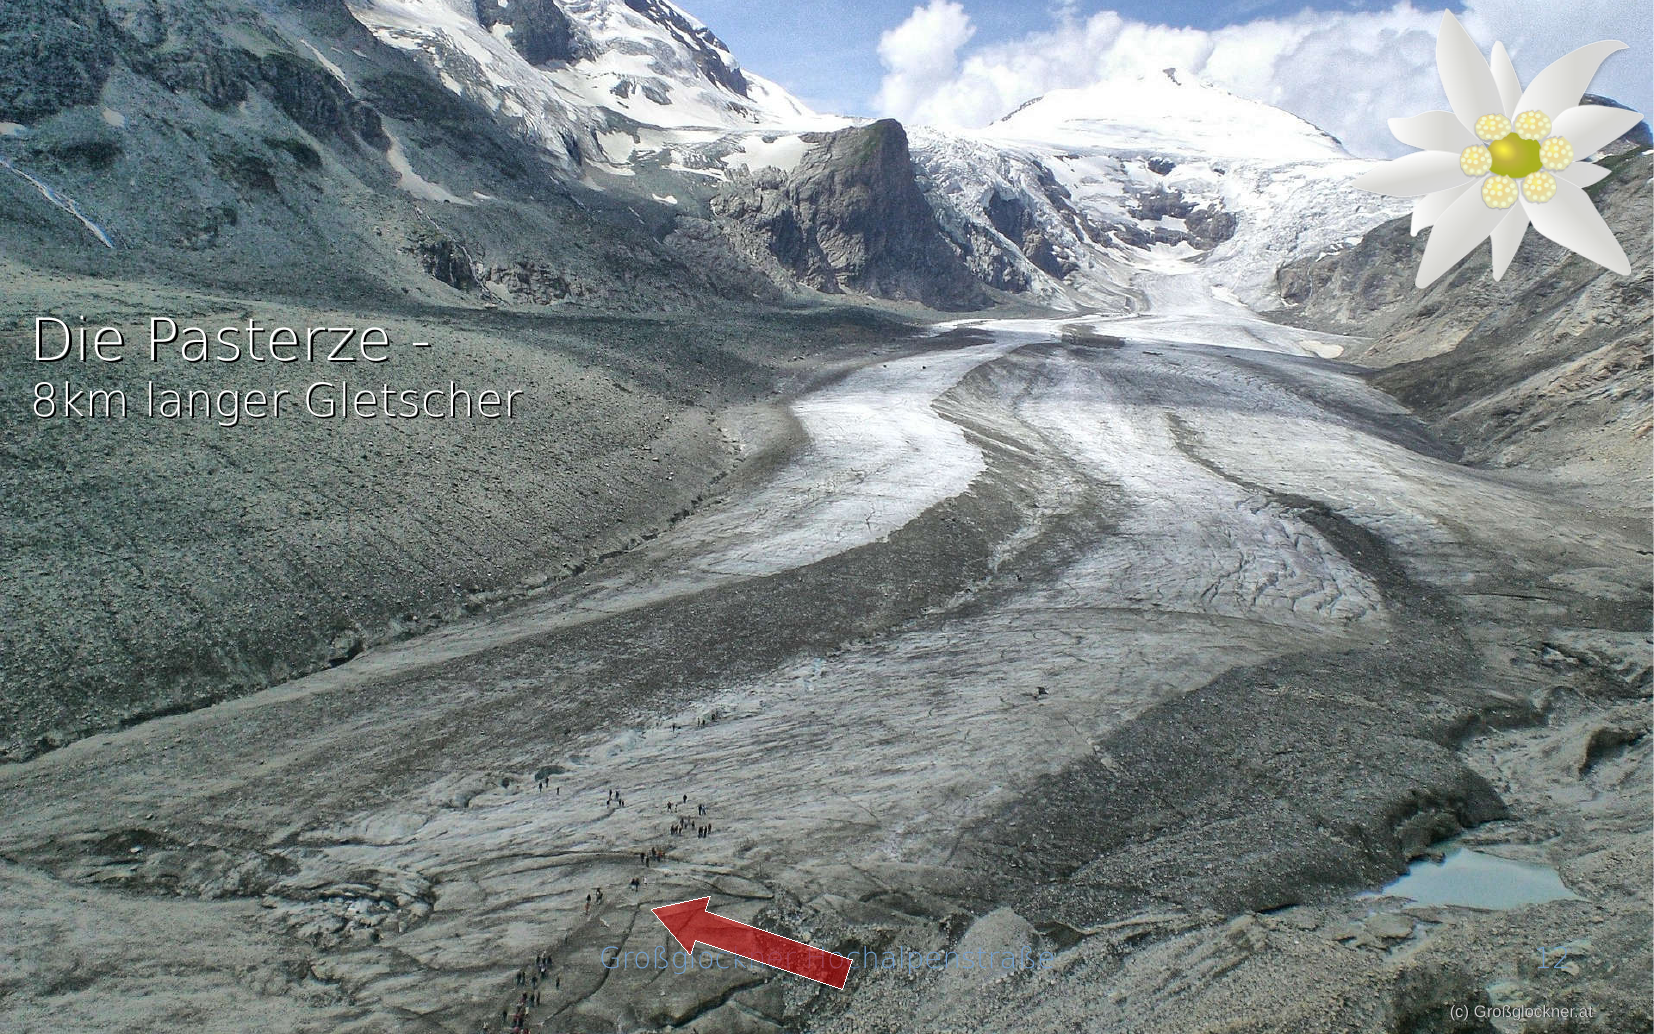

# Die Pasterze - 8km langer Gletscher
Großglockner Hochalpenstraße
12
(c) Großglockner.at